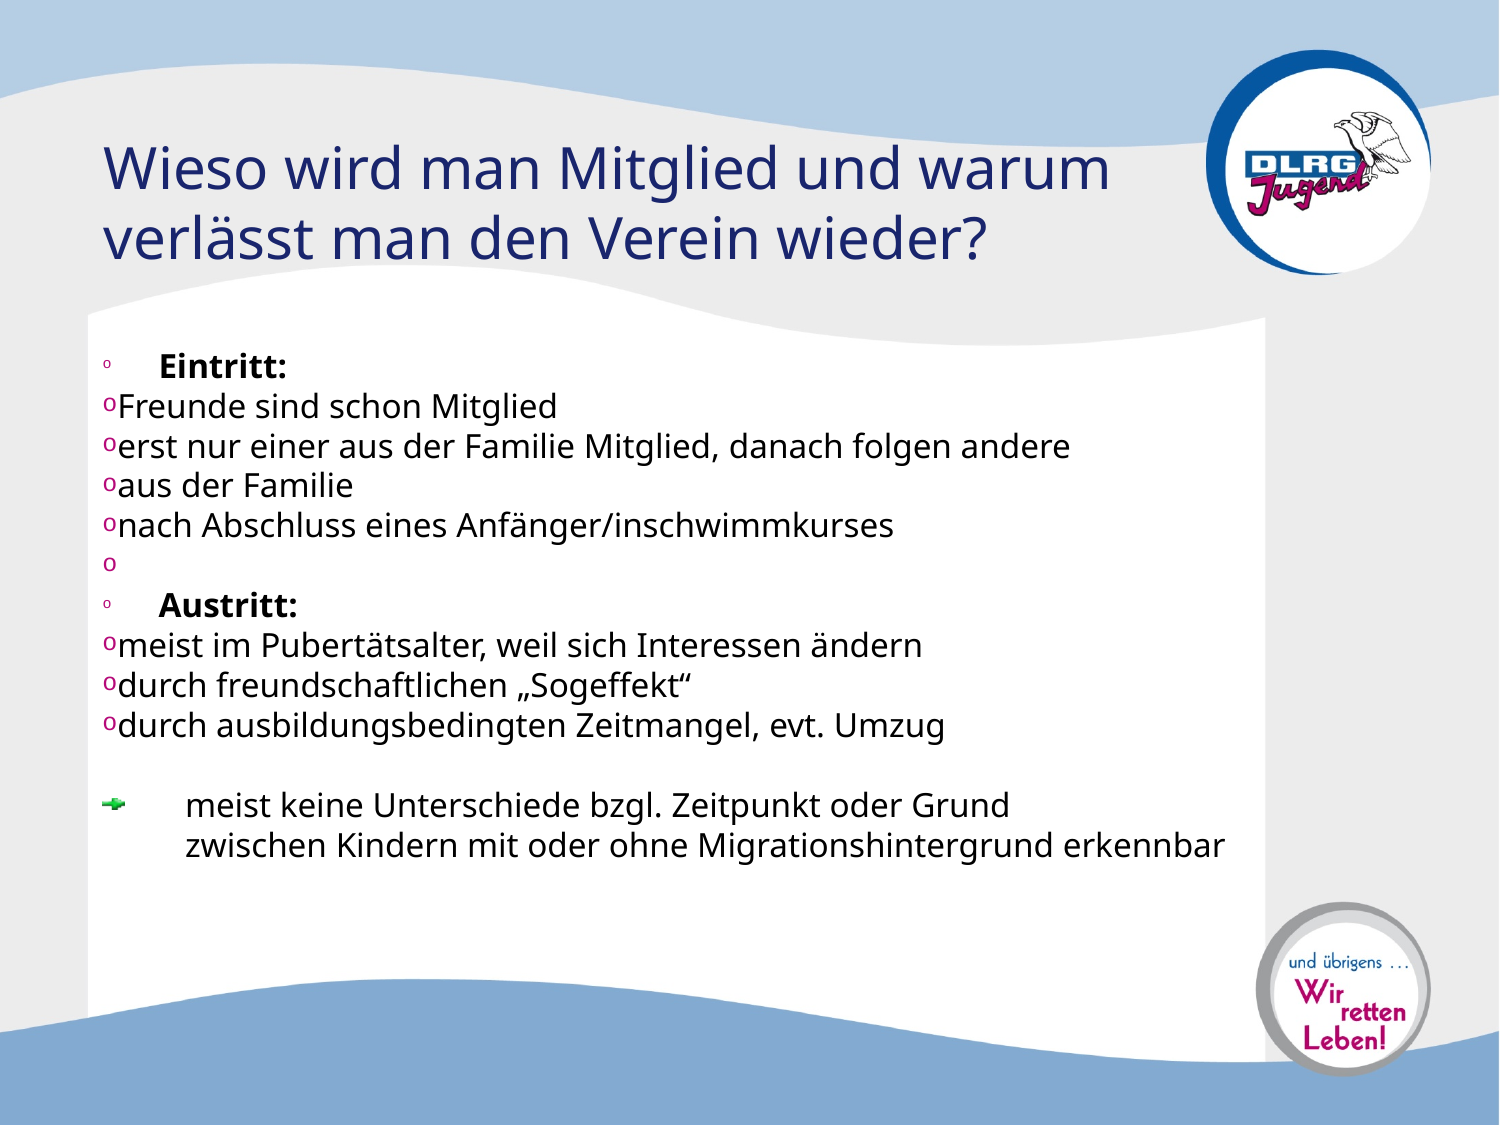

# Wieso wird man Mitglied und warum verlässt man den Verein wieder?
Eintritt:
Freunde sind schon Mitglied
erst nur einer aus der Familie Mitglied, danach folgen andere
aus der Familie
nach Abschluss eines Anfänger/inschwimmkurses
Austritt:
meist im Pubertätsalter, weil sich Interessen ändern
durch freundschaftlichen „Sogeffekt“
durch ausbildungsbedingten Zeitmangel, evt. Umzug
 meist keine Unterschiede bzgl. Zeitpunkt oder Grund
 zwischen Kindern mit oder ohne Migrationshintergrund erkennbar